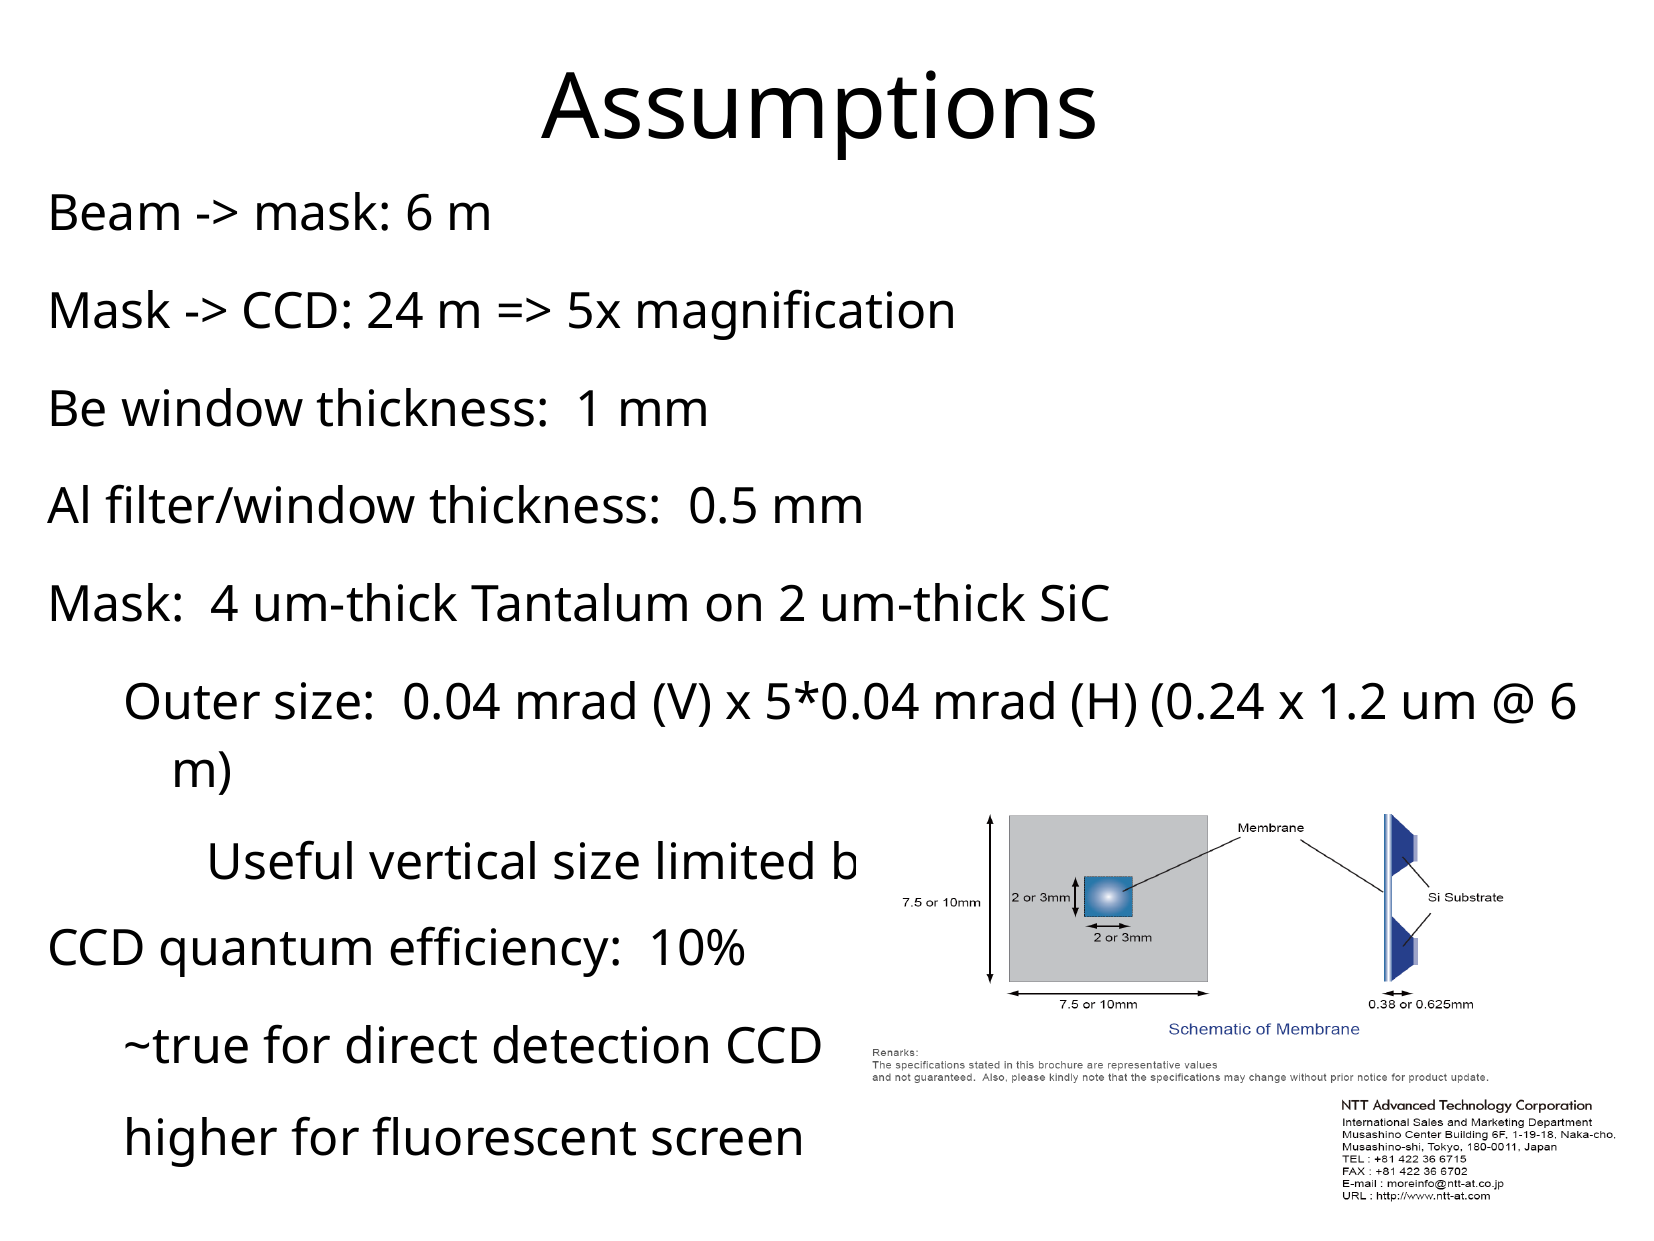

# Assumptions
Beam -> mask: 6 m
Mask -> CCD: 24 m => 5x magnification
Be window thickness: 1 mm
Al filter/window thickness: 0.5 mm
Mask: 4 um-thick Tantalum on 2 um-thick SiC
Outer size: 0.04 mrad (V) x 5*0.04 mrad (H) (0.24 x 1.2 um @ 6 m)
Useful vertical size limited by critical angle
CCD quantum efficiency: 10%
~true for direct detection CCD
higher for fluorescent screen